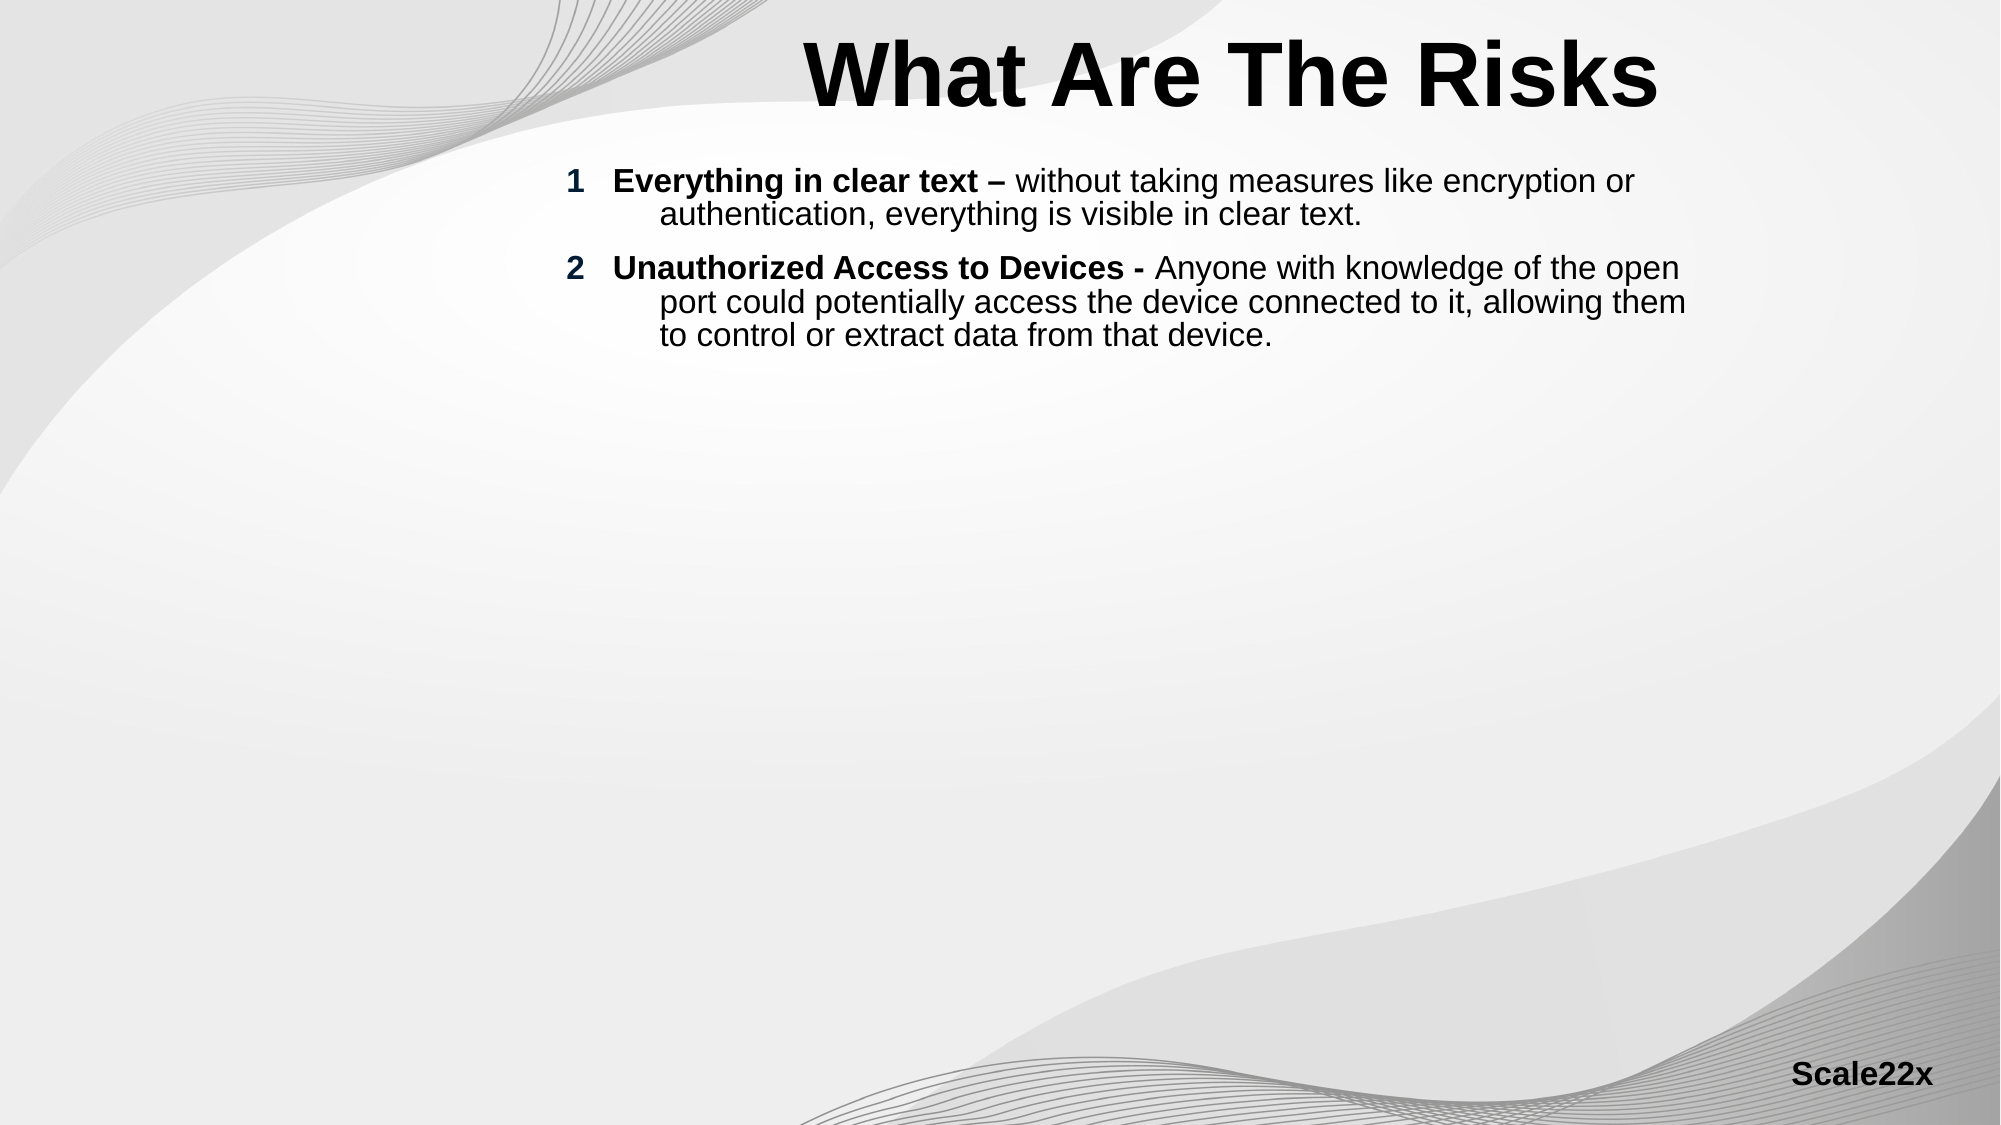

# What Are The Risks
Everything in clear text – without taking measures like encryption or authentication, everything is visible in clear text.
Unauthorized Access to Devices - Anyone with knowledge of the open port could potentially access the device connected to it, allowing them to control or extract data from that device.
Scale22x